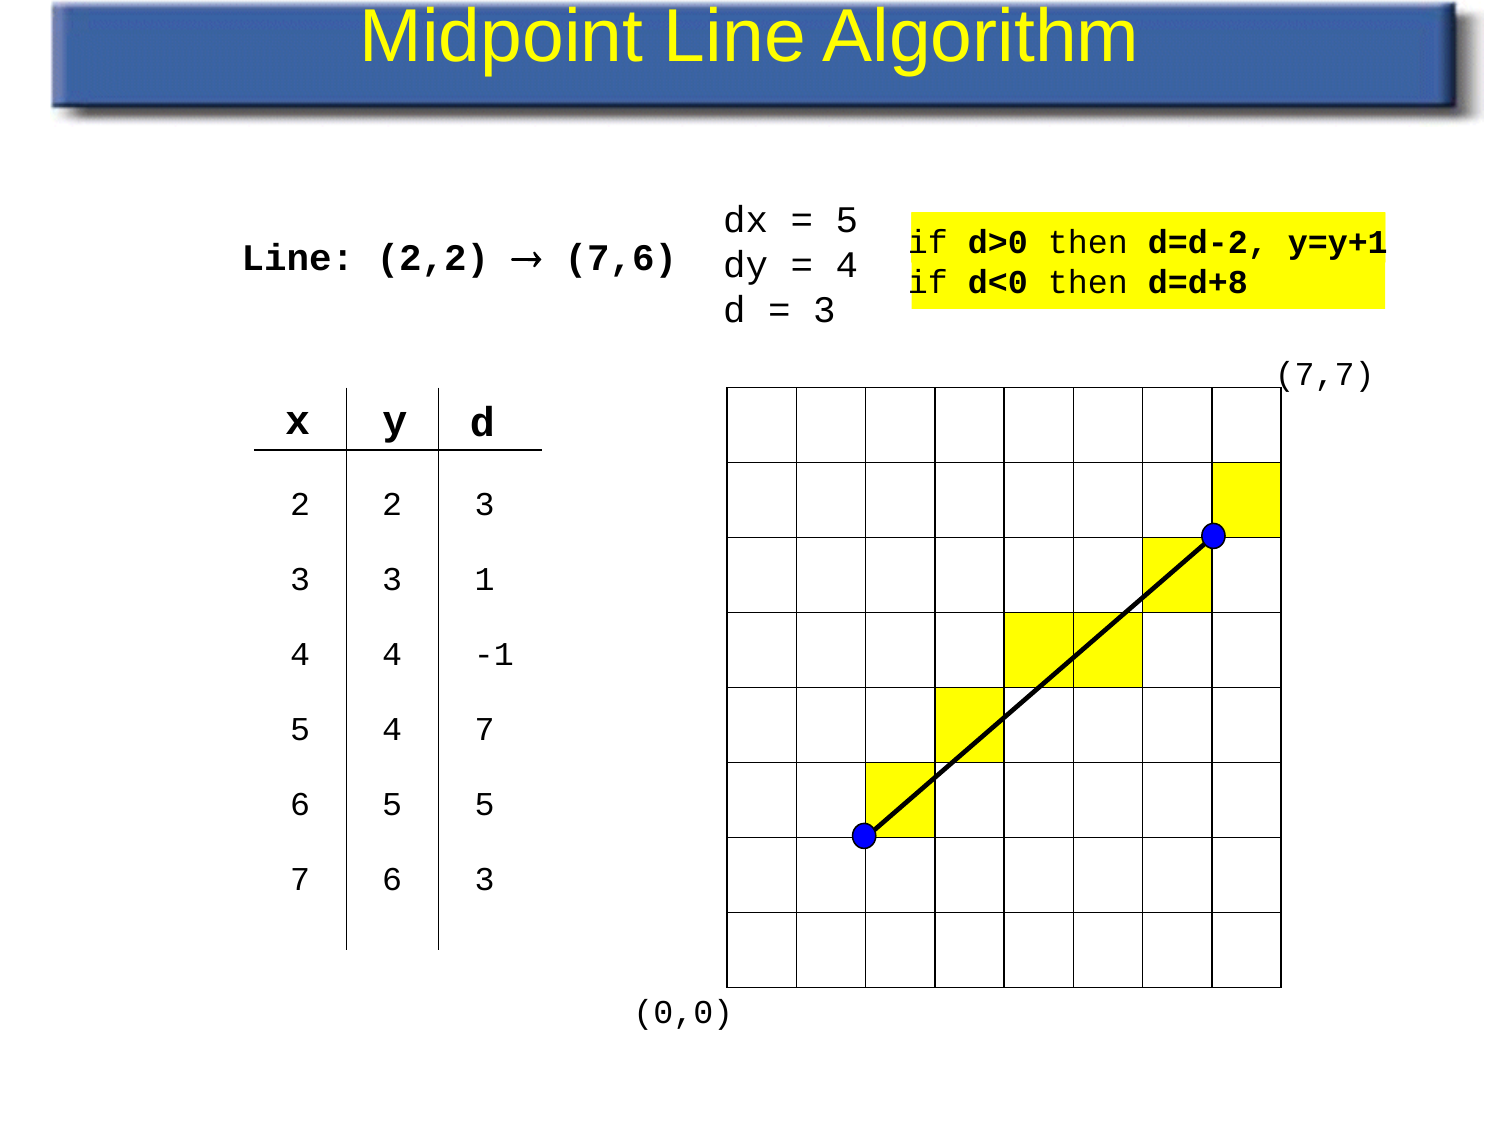

# Midpoint Line Algorithm
dx = 5
dy = 4
d = 3
if d>0 then d=d-2, y=y+1
if d<0 then d=d+8
Line: (2,2)  (7,6)
(7,7)
x
y
d
2
2
3
3
3
1
4
4
-1
5
4
7
6
5
5
7
6
3
(0,0)